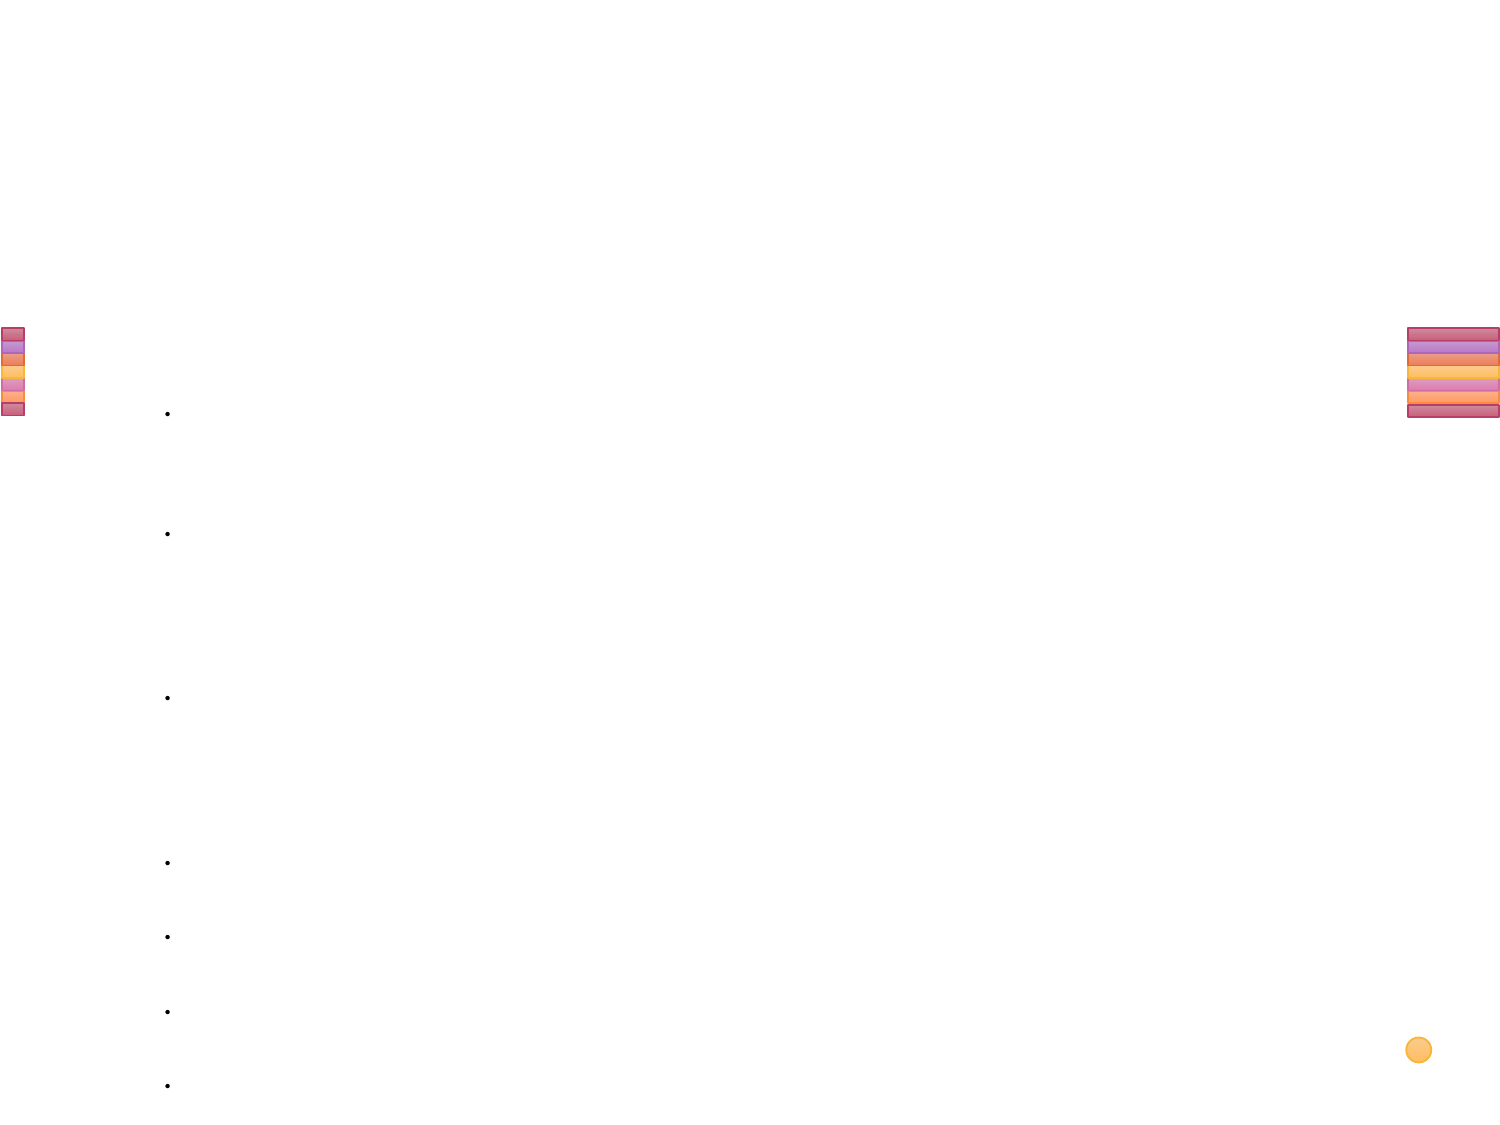

IV.- FLEXIBILIDAD FUNCIONAL (IV)
# IV.2.-3 Límites a la movilidad funcional del art.39 ET
1) Funciones superiores a las del grupo profesional: por período >6meses/1año o 8 meses/2 años
2) Derecho a retribución correspondiente a funciones, excepto si son inferiores, en que se mantiene la retribución de origen.
3) En caso de funciones distintas no cabe invocar ineptitud sobrevenida o falta de adaptación para extinguir el contrato conforme al art.52 a) ET.
4) La dignidad del trabajador
5) Los derechos fundamentales:
6.- La Formación profesional del trabajador.
7.- La retribución de la movilidad funcional
8.- Razones técnicas u organizativas que la justifiquen y por el tiempo imprescindible para su atención
 9.- Prevención de riesgos laborales: